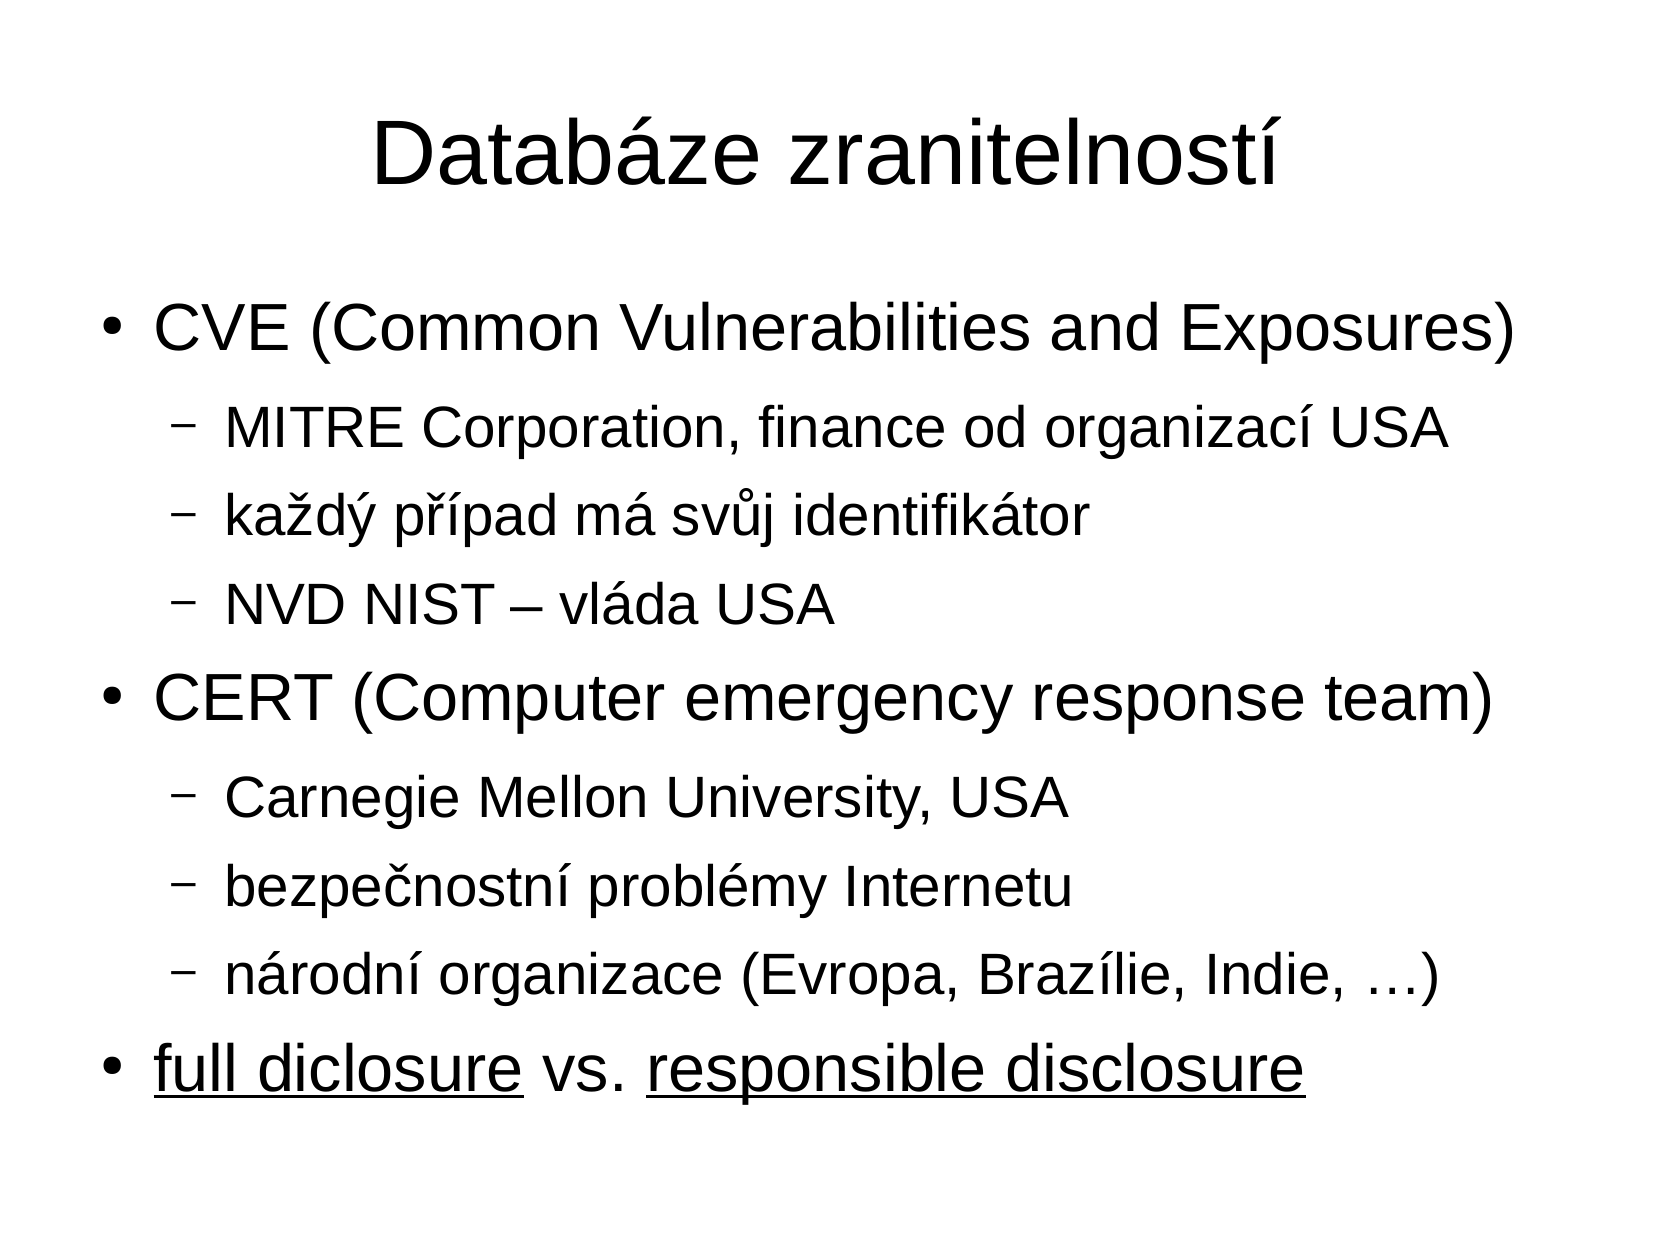

# Databáze zranitelností
CVE (Common Vulnerabilities and Exposures)
MITRE Corporation, finance od organizací USA
každý případ má svůj identifikátor
NVD NIST – vláda USA
CERT (Computer emergency response team)
Carnegie Mellon University, USA
bezpečnostní problémy Internetu
národní organizace (Evropa, Brazílie, Indie, …)
full diclosure vs. responsible disclosure